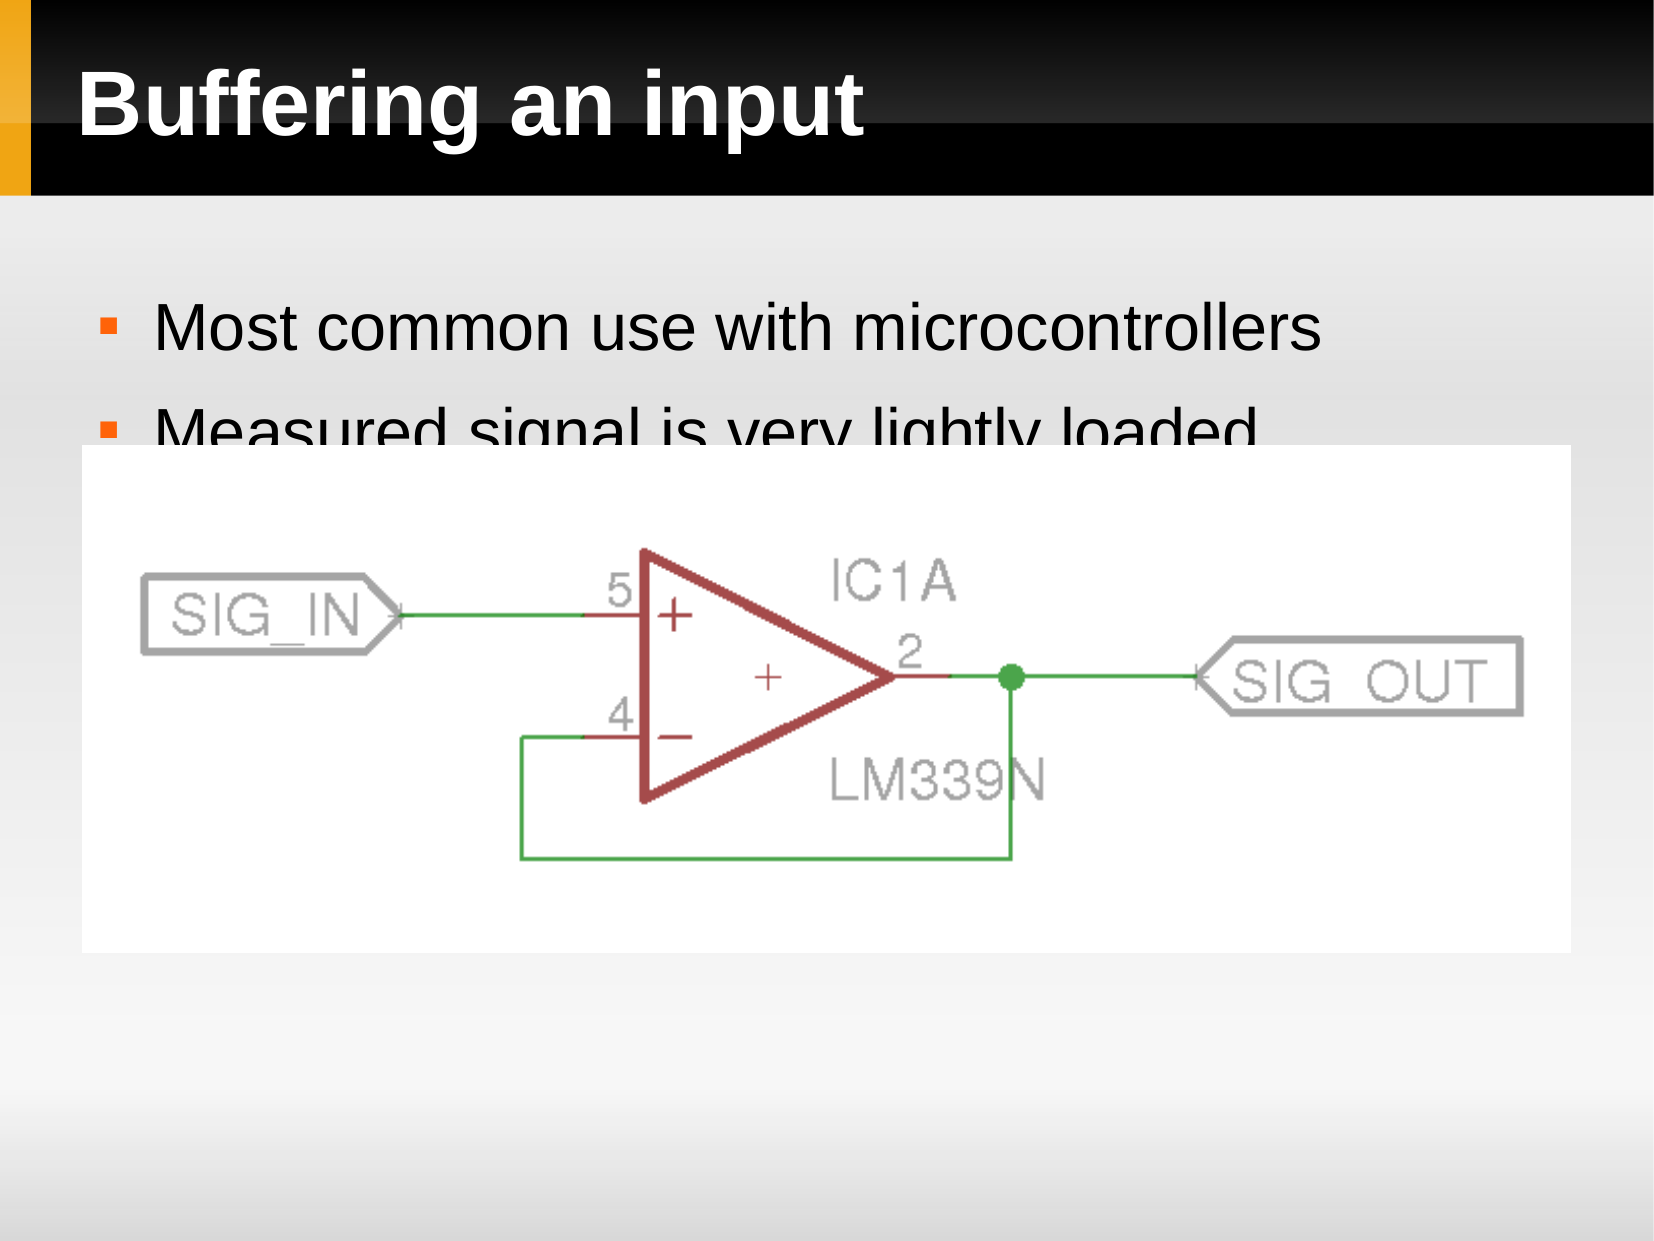

# Buffering an input
Most common use with microcontrollers
Measured signal is very lightly loaded
Op-amp can easily drive ADC input on microcontroller
Vout = Vin